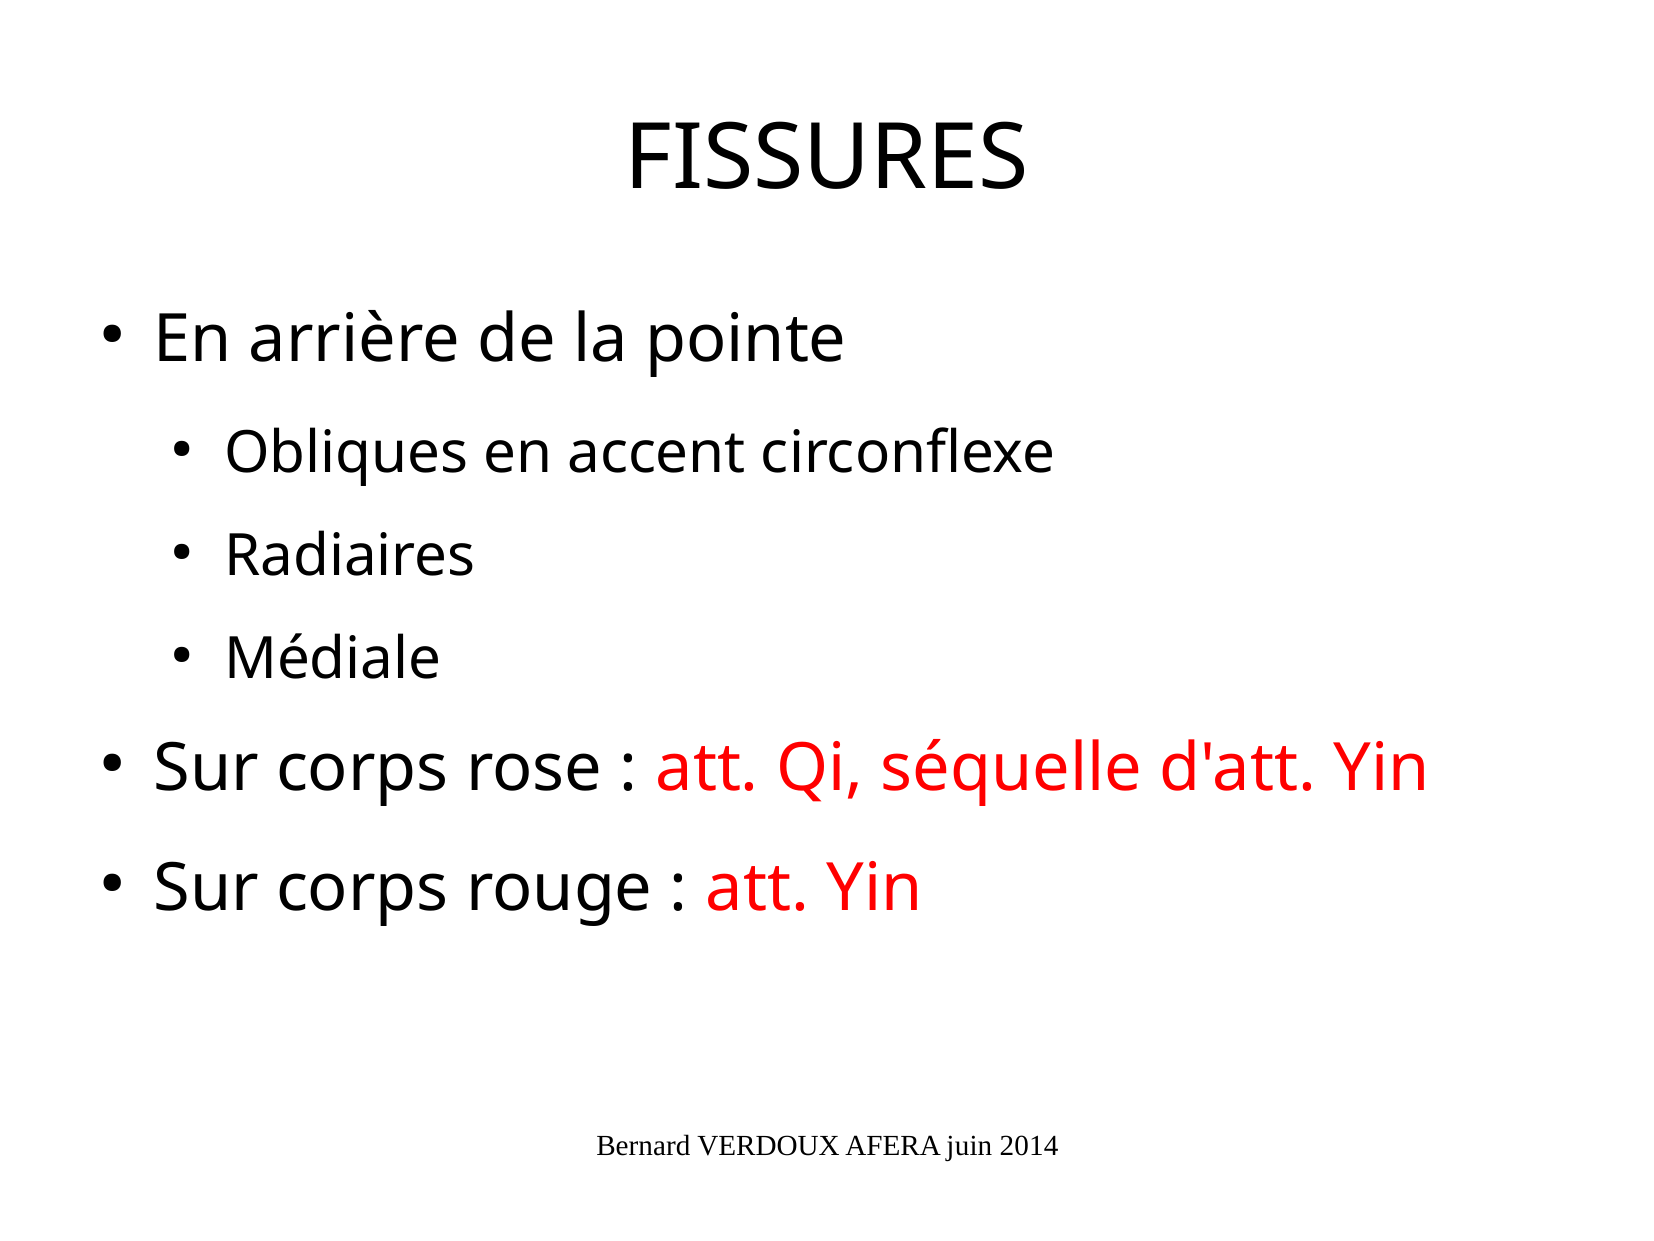

# FISSURES
En arrière de la pointe
Obliques en accent circonflexe
Radiaires
Médiale
Sur corps rose : att. Qi, séquelle d'att. Yin
Sur corps rouge : att. Yin
Bernard VERDOUX AFERA juin 2014